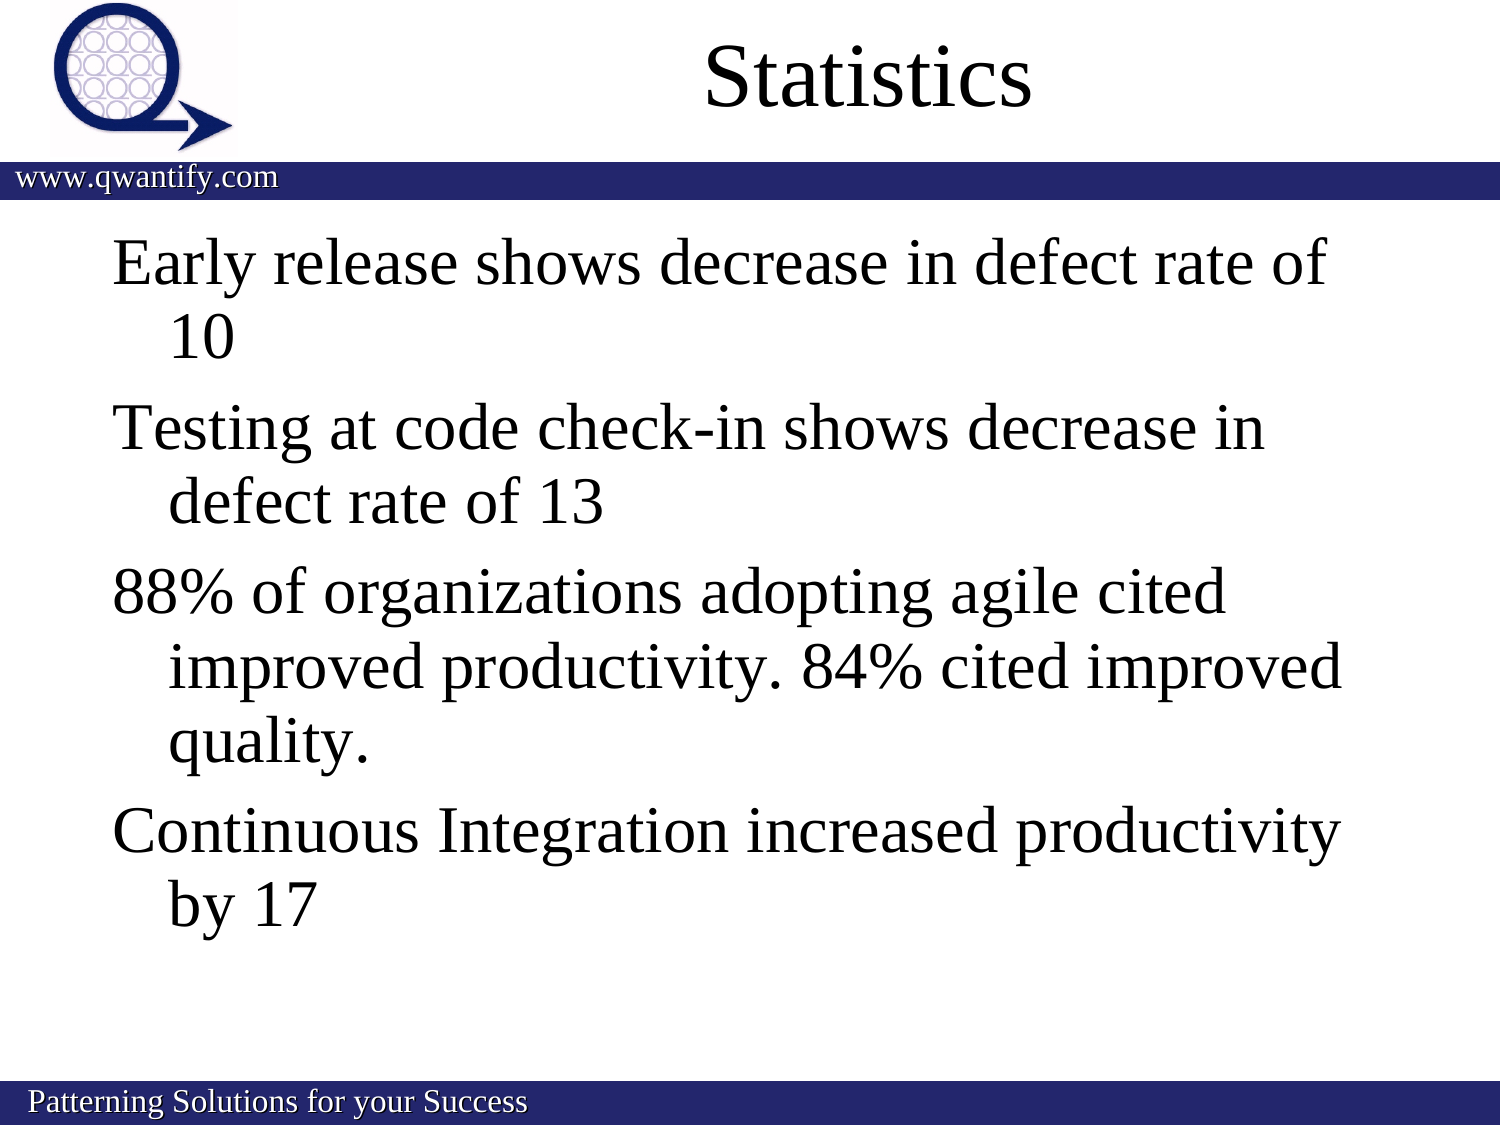

# Statistics
Early release shows decrease in defect rate of 10
Testing at code check-in shows decrease in defect rate of 13
88% of organizations adopting agile cited improved productivity. 84% cited improved quality.
Continuous Integration increased productivity by 17